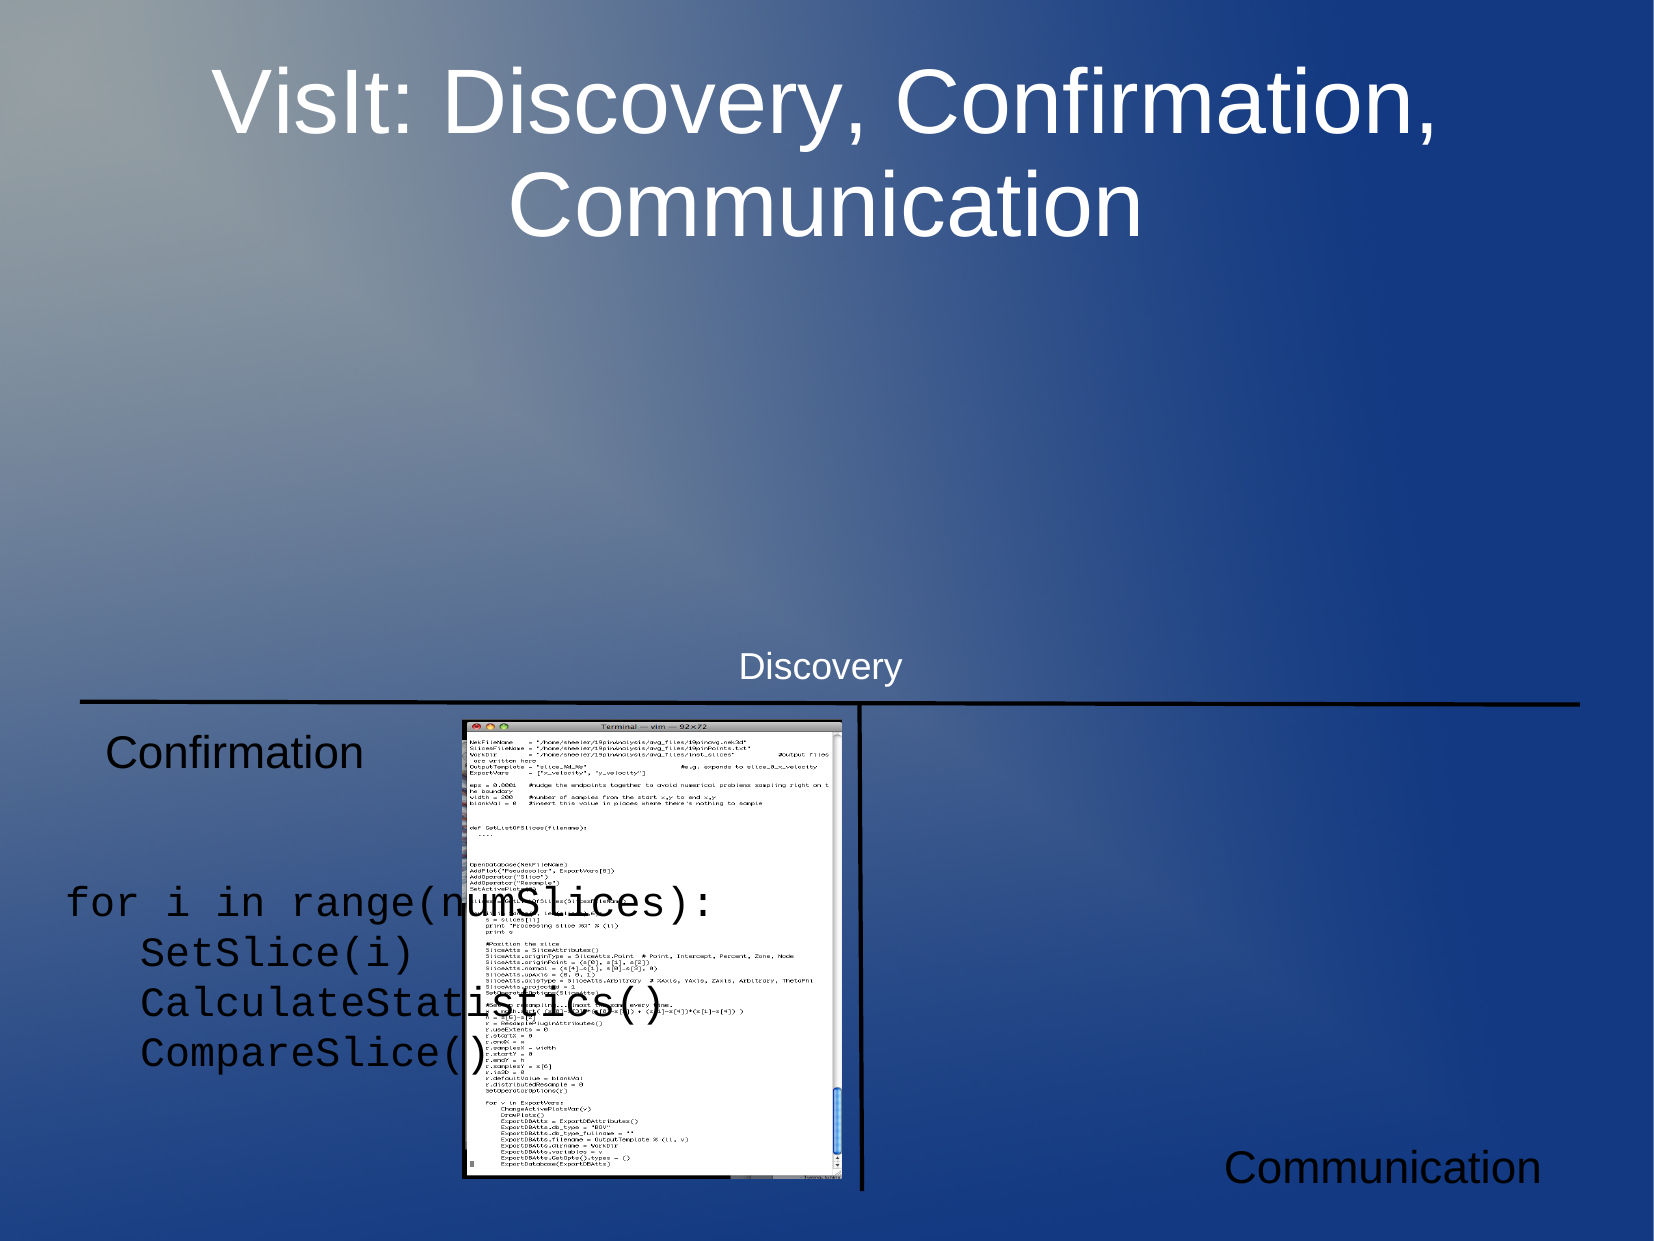

# VisIt: Discovery, Confirmation, Communication
Discovery
Confirmation
for i in range(numSlices):
 SetSlice(i)
 CalculateStatistics()
 CompareSlice()
Communication